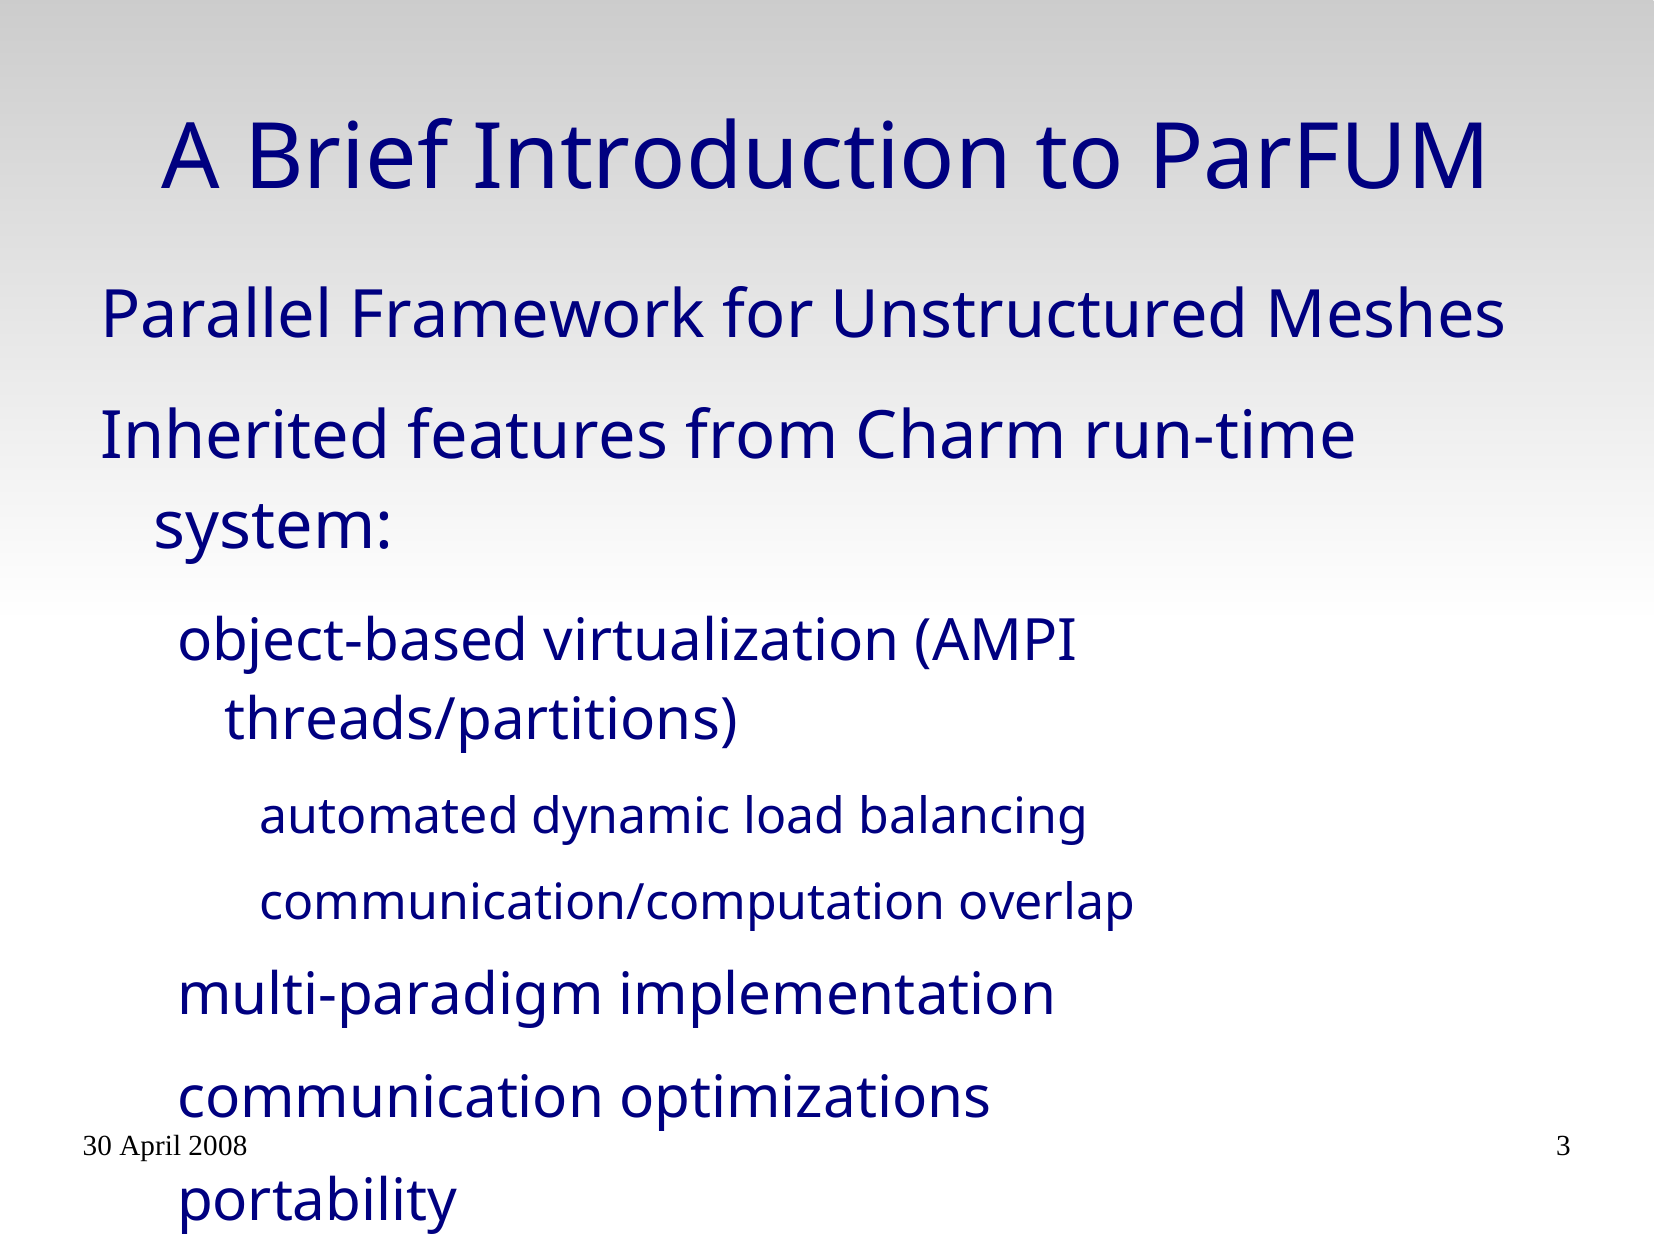

# A Brief Introduction to ParFUM
Parallel Framework for Unstructured Meshes
Inherited features from Charm run-time system:
object-based virtualization (AMPI threads/partitions)
automated dynamic load balancing
communication/computation overlap
multi-paradigm implementation
communication optimizations
portability
30 April 2008
3